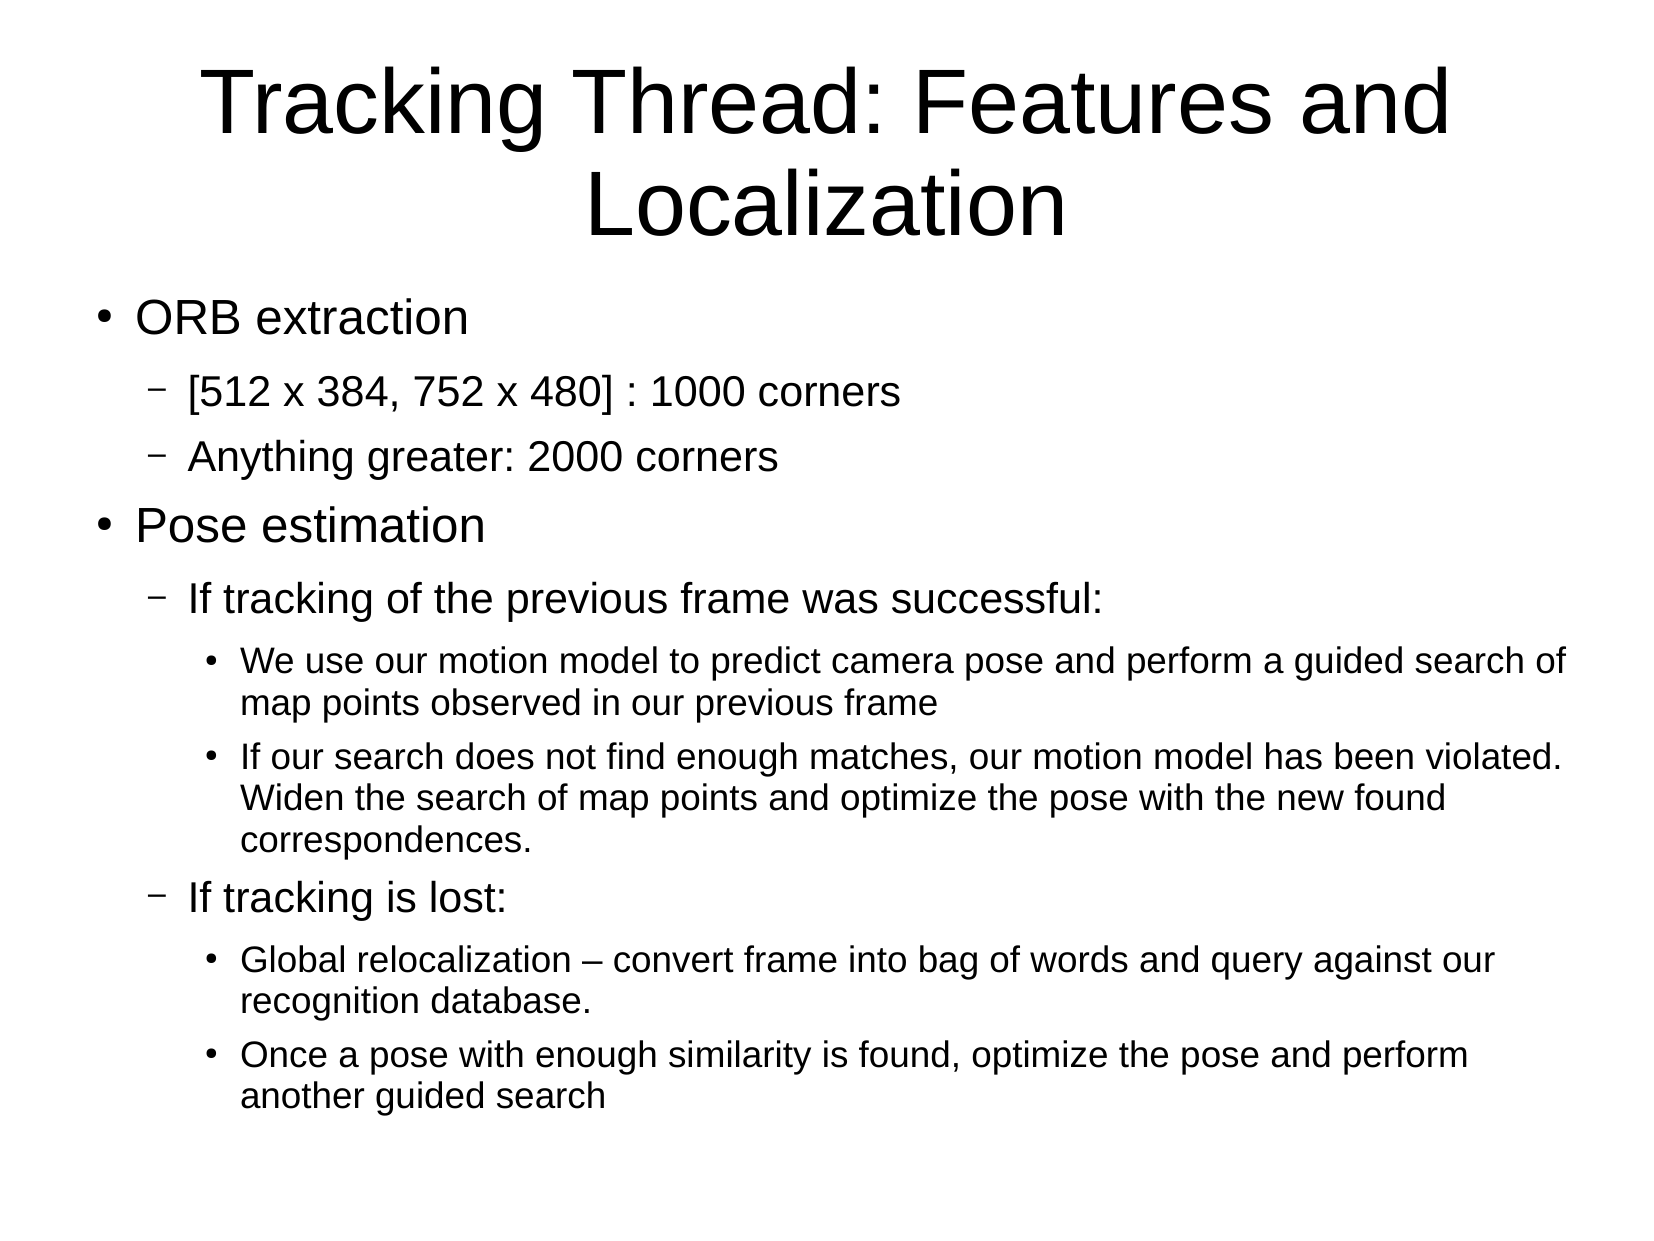

# Tracking Thread: Features and Localization
ORB extraction
[512 x 384, 752 x 480] : 1000 corners
Anything greater: 2000 corners
Pose estimation
If tracking of the previous frame was successful:
We use our motion model to predict camera pose and perform a guided search of map points observed in our previous frame
If our search does not find enough matches, our motion model has been violated. Widen the search of map points and optimize the pose with the new found correspondences.
If tracking is lost:
Global relocalization – convert frame into bag of words and query against our recognition database.
Once a pose with enough similarity is found, optimize the pose and perform another guided search